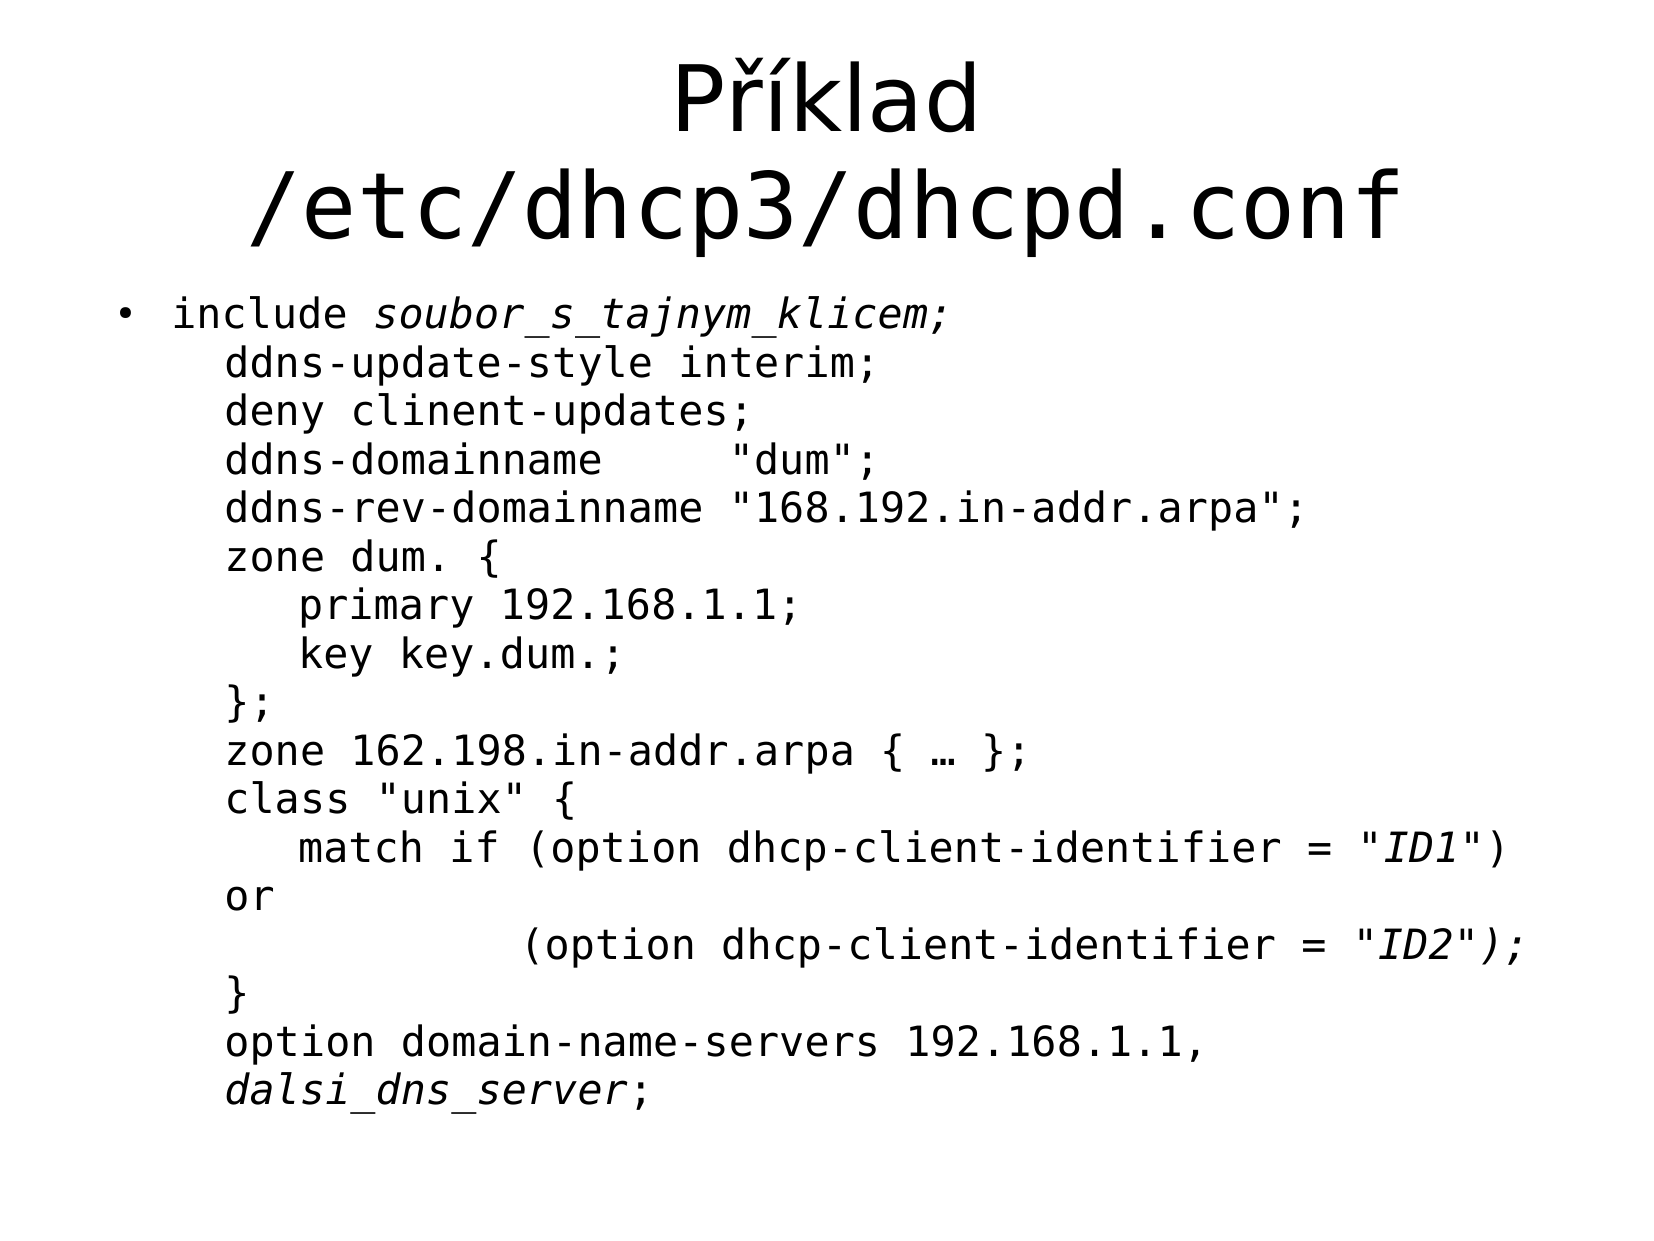

# Příklad /etc/dhcp3/dhcpd.conf
include soubor_s_tajnym_klicem;
ddns-update-style interim;
deny clinent-updates;
ddns-domainname "dum";
ddns-rev-domainname "168.192.in-addr.arpa";
zone dum. {
	primary 192.168.1.1;
	key key.dum.;
};
zone 162.198.in-addr.arpa { … };
class "unix" {
	match if (option dhcp-client-identifier = "ID1") or
				(option dhcp-client-identifier = "ID2");
}
option domain-name-servers 192.168.1.1, dalsi_dns_server;